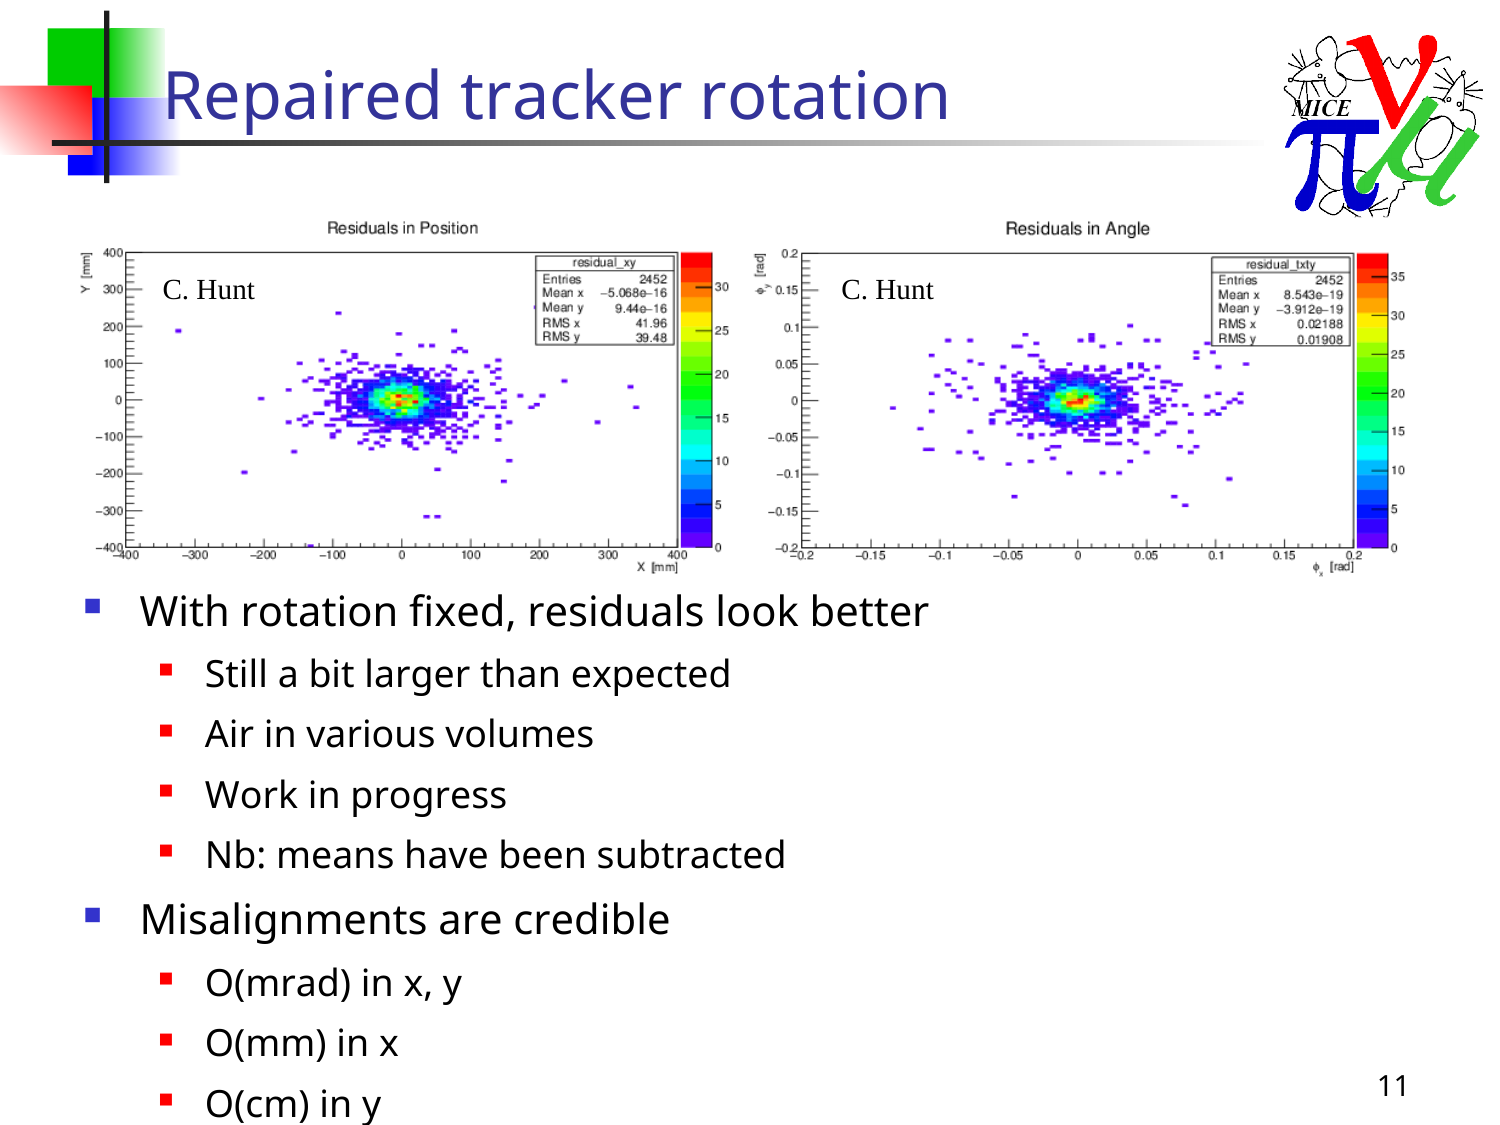

# Repaired tracker rotation
C. Hunt
C. Hunt
With rotation fixed, residuals look better
Still a bit larger than expected
Air in various volumes
Work in progress
Nb: means have been subtracted
Misalignments are credible
O(mrad) in x, y
O(mm) in x
O(cm) in y
Need cross-checks
11